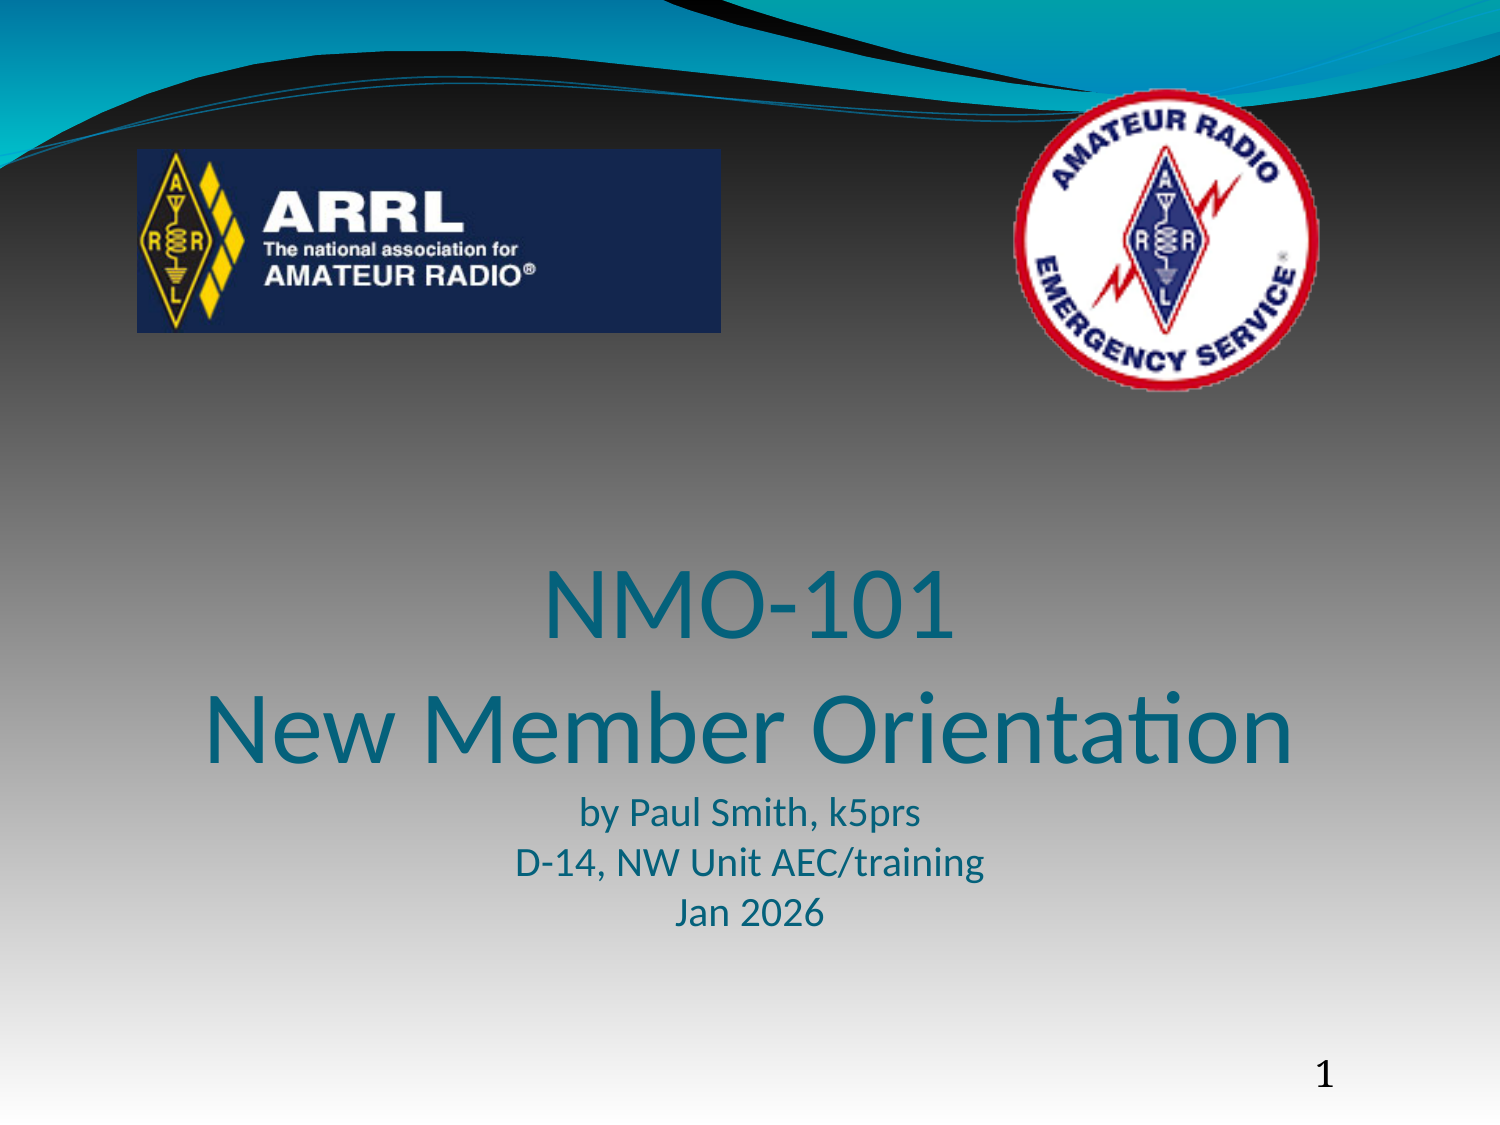

# NMO-101 New Member Orientation by Paul Smith, k5prs D-14, NW Unit AEC/training Jan 2026